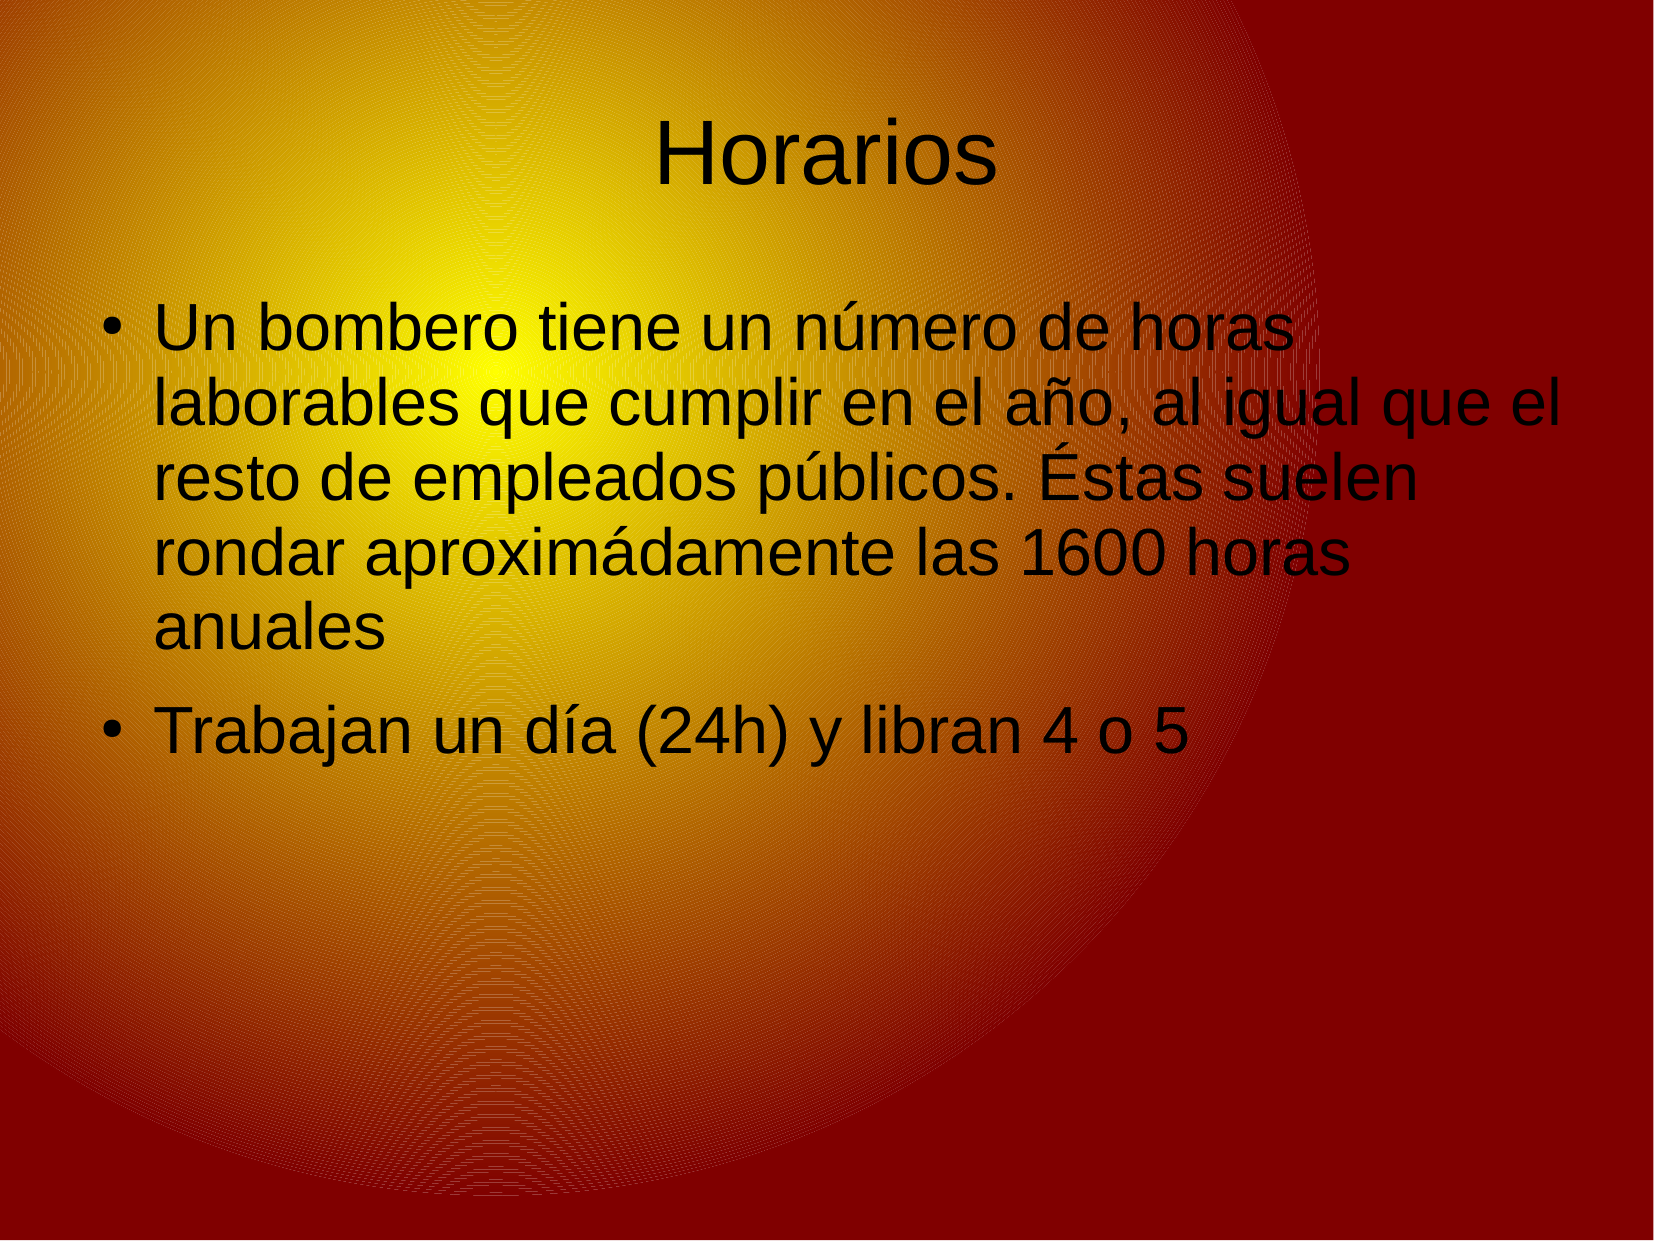

# Horarios
Un bombero tiene un número de horas laborables que cumplir en el año, al igual que el resto de empleados públicos. Éstas suelen rondar aproximádamente las 1600 horas anuales
Trabajan un día (24h) y libran 4 o 5